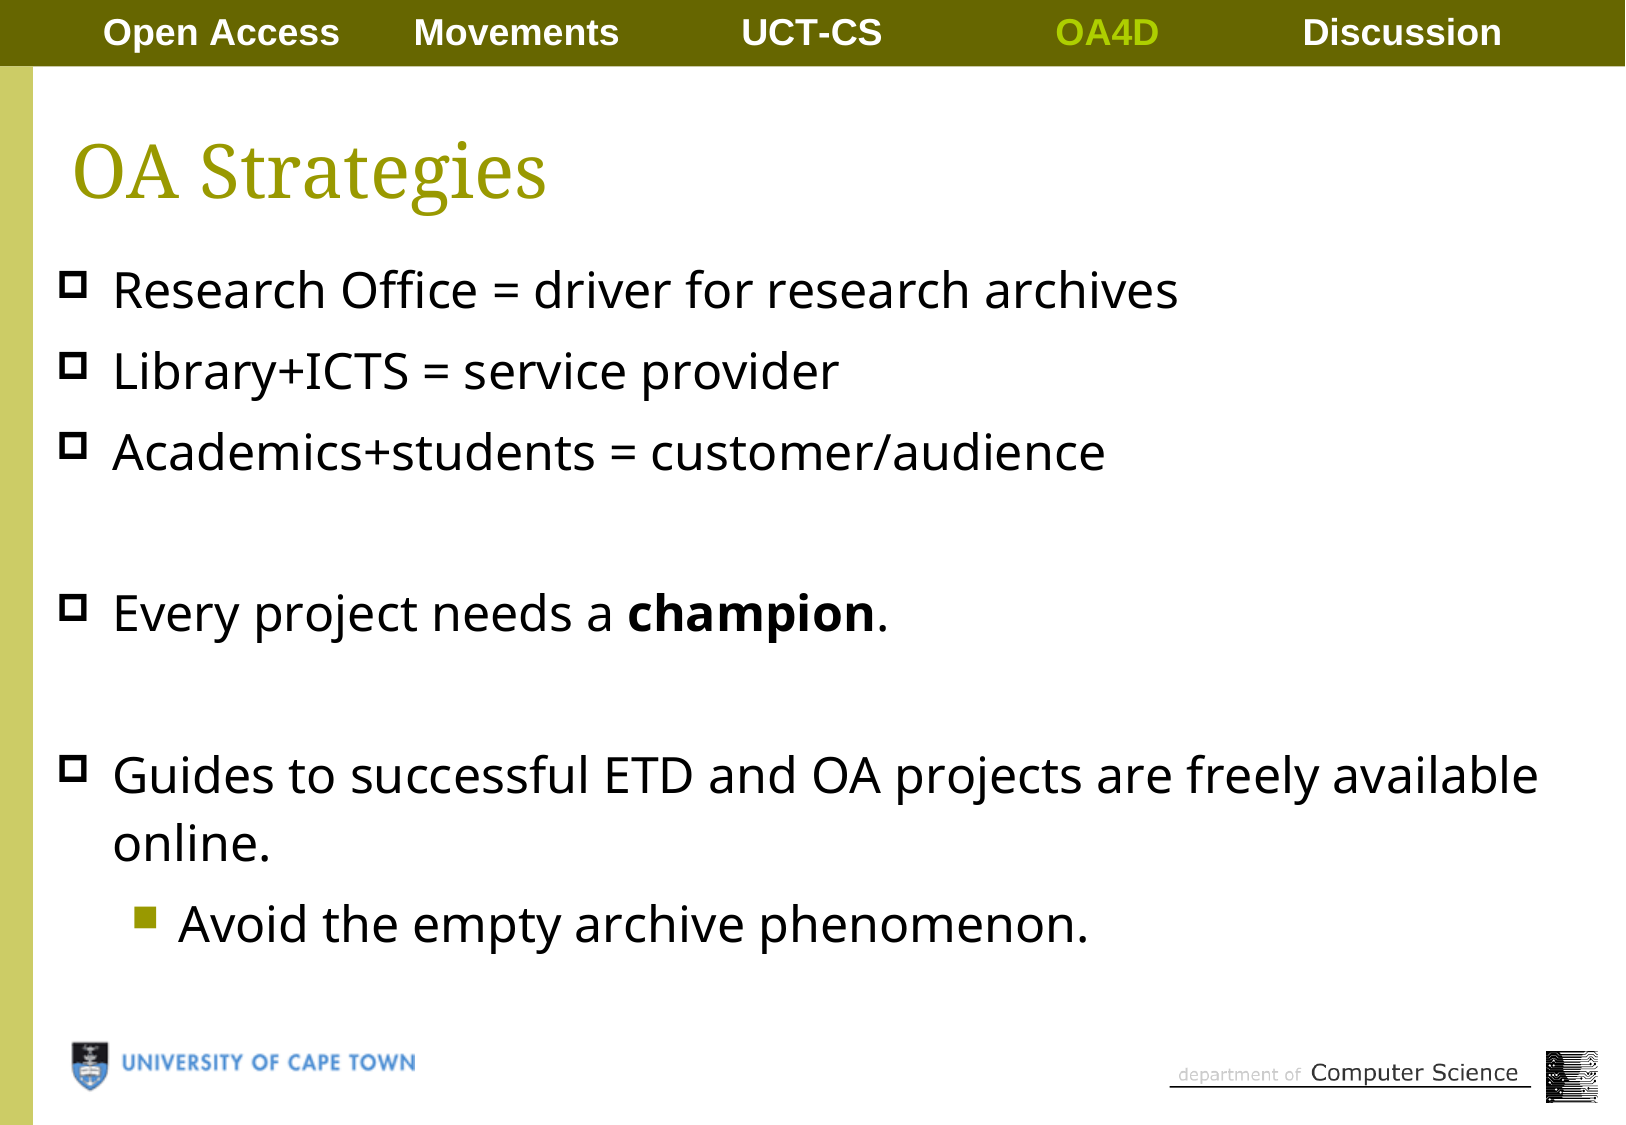

Open Access	Movements	UCT-CS	OA4D	Discussion
# OA Strategies
Research Office = driver for research archives
Library+ICTS = service provider
Academics+students = customer/audience
Every project needs a champion.
Guides to successful ETD and OA projects are freely available online.
Avoid the empty archive phenomenon.